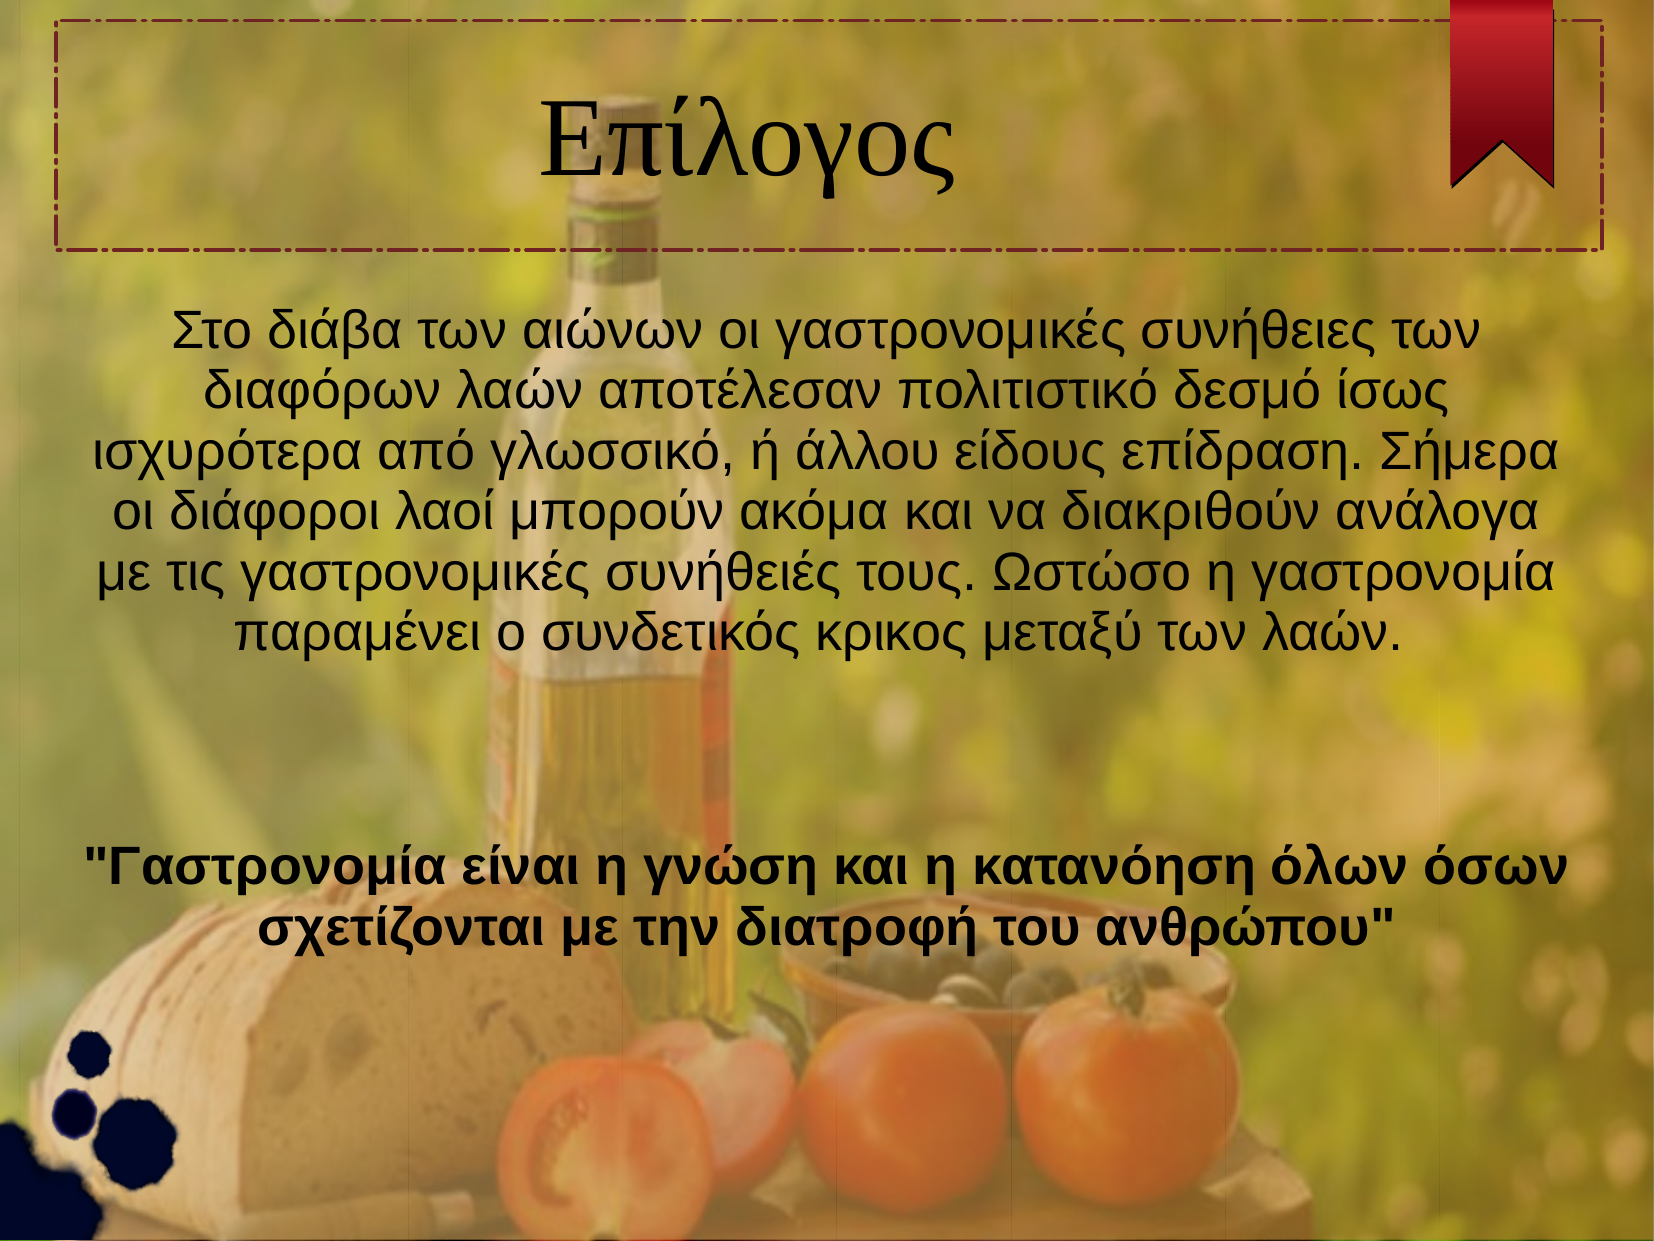

# Επίλογος
Στο διάβα των αιώνων οι γαστρονομικές συνήθειες των διαφόρων λαών αποτέλεσαν πολιτιστικό δεσμό ίσως ισχυρότερα από γλωσσικό, ή άλλου είδους επίδραση. Σήμερα οι διάφοροι λαοί μπορούν ακόμα και να διακριθούν ανάλογα με τις γαστρονομικές συνήθειές τους. Ωστώσο η γαστρονομία παραμένει ο συνδετικός κρικος μεταξύ των λαών.
"Γαστρονομία είναι η γνώση και η κατανόηση όλων όσων σχετίζονται με την διατροφή του ανθρώπου"